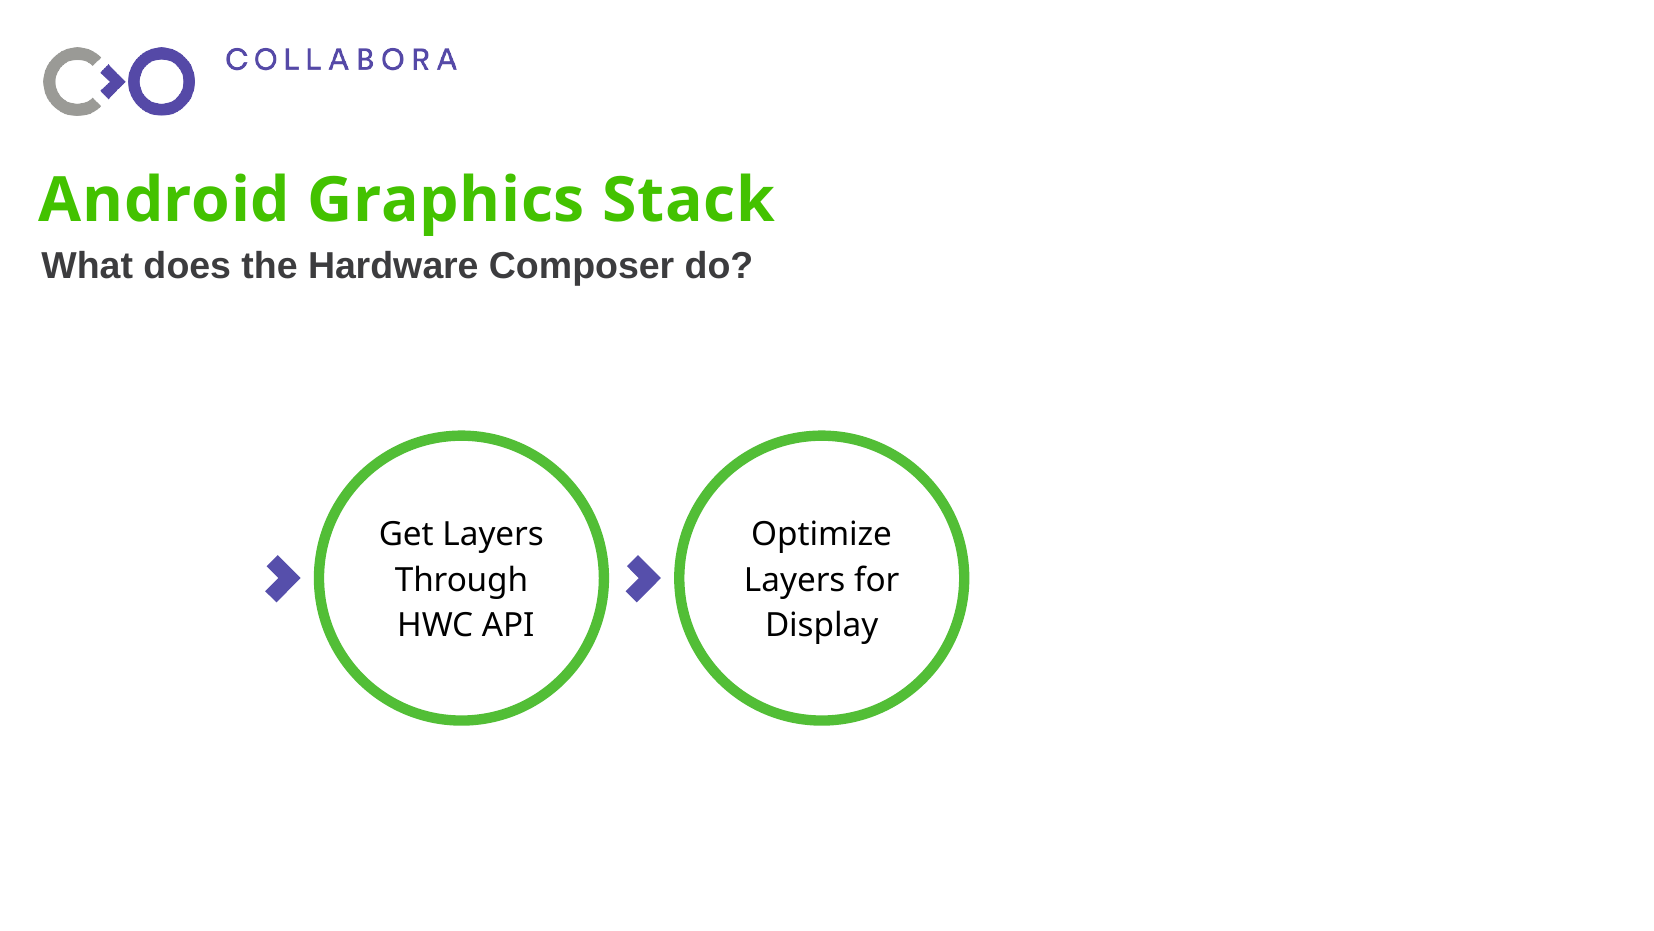

# Android Graphics Stack
What does the Hardware Composer do?
Get Layers
Through
 HWC API
 Optimize
Layers for
Display